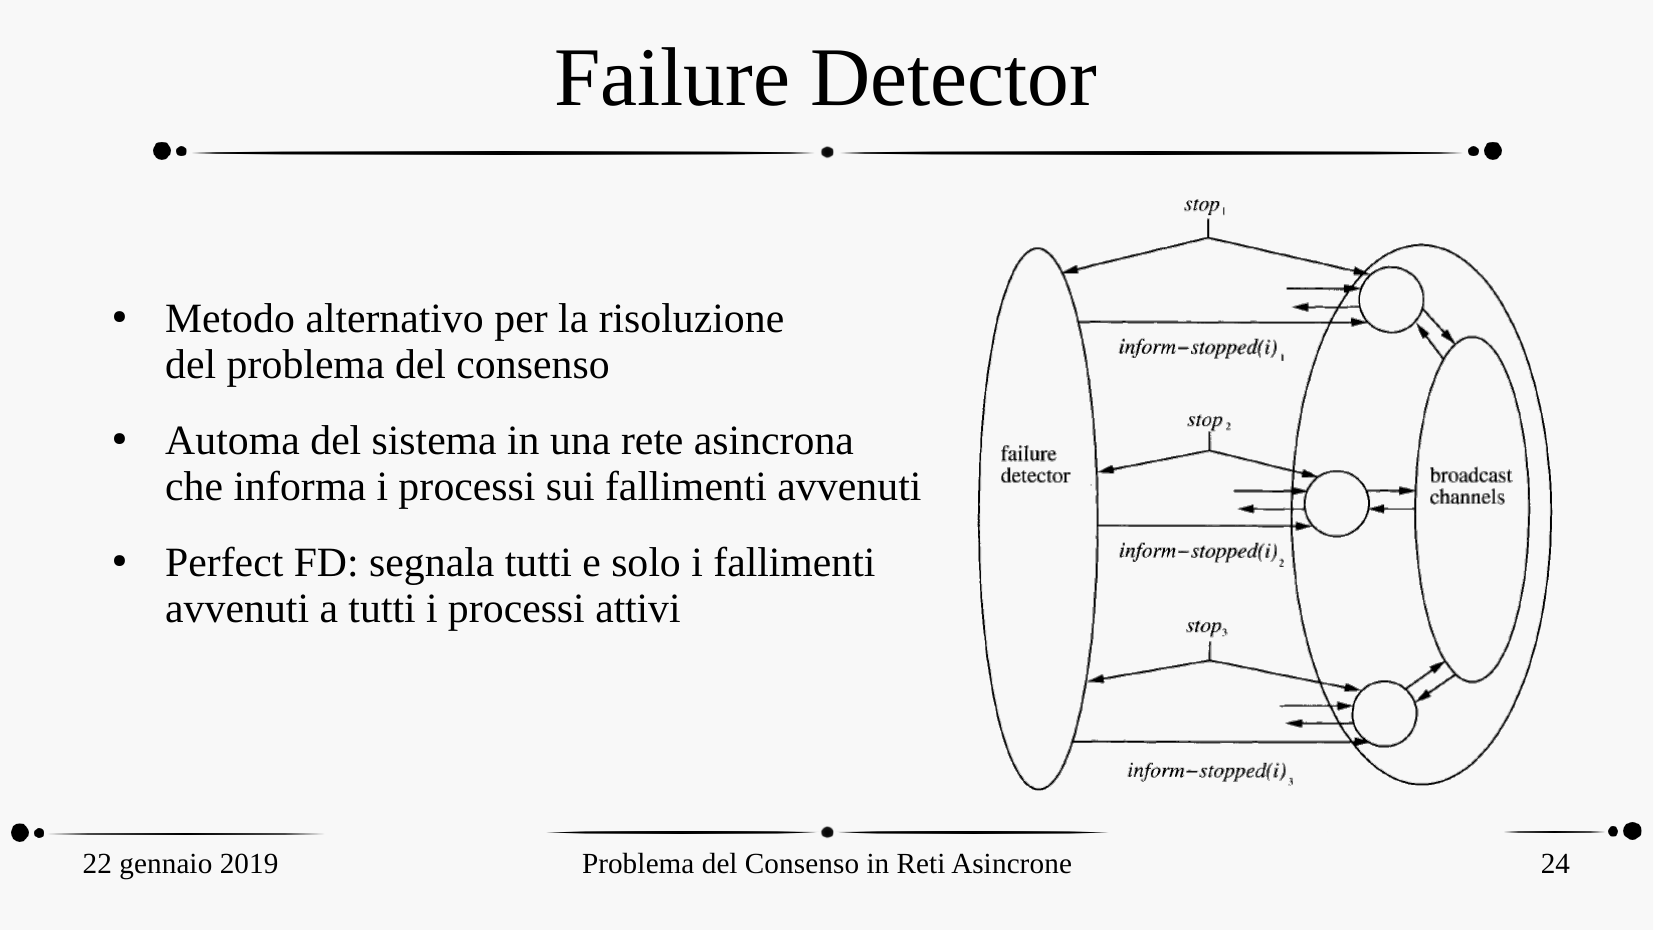

# Failure Detector
Metodo alternativo per la risoluzione
del problema del consenso
Automa del sistema in una rete asincrona
che informa i processi sui fallimenti avvenuti
Perfect FD: segnala tutti e solo i fallimenti
avvenuti a tutti i processi attivi
22 gennaio 2019
Problema del Consenso in Reti Asincrone
24